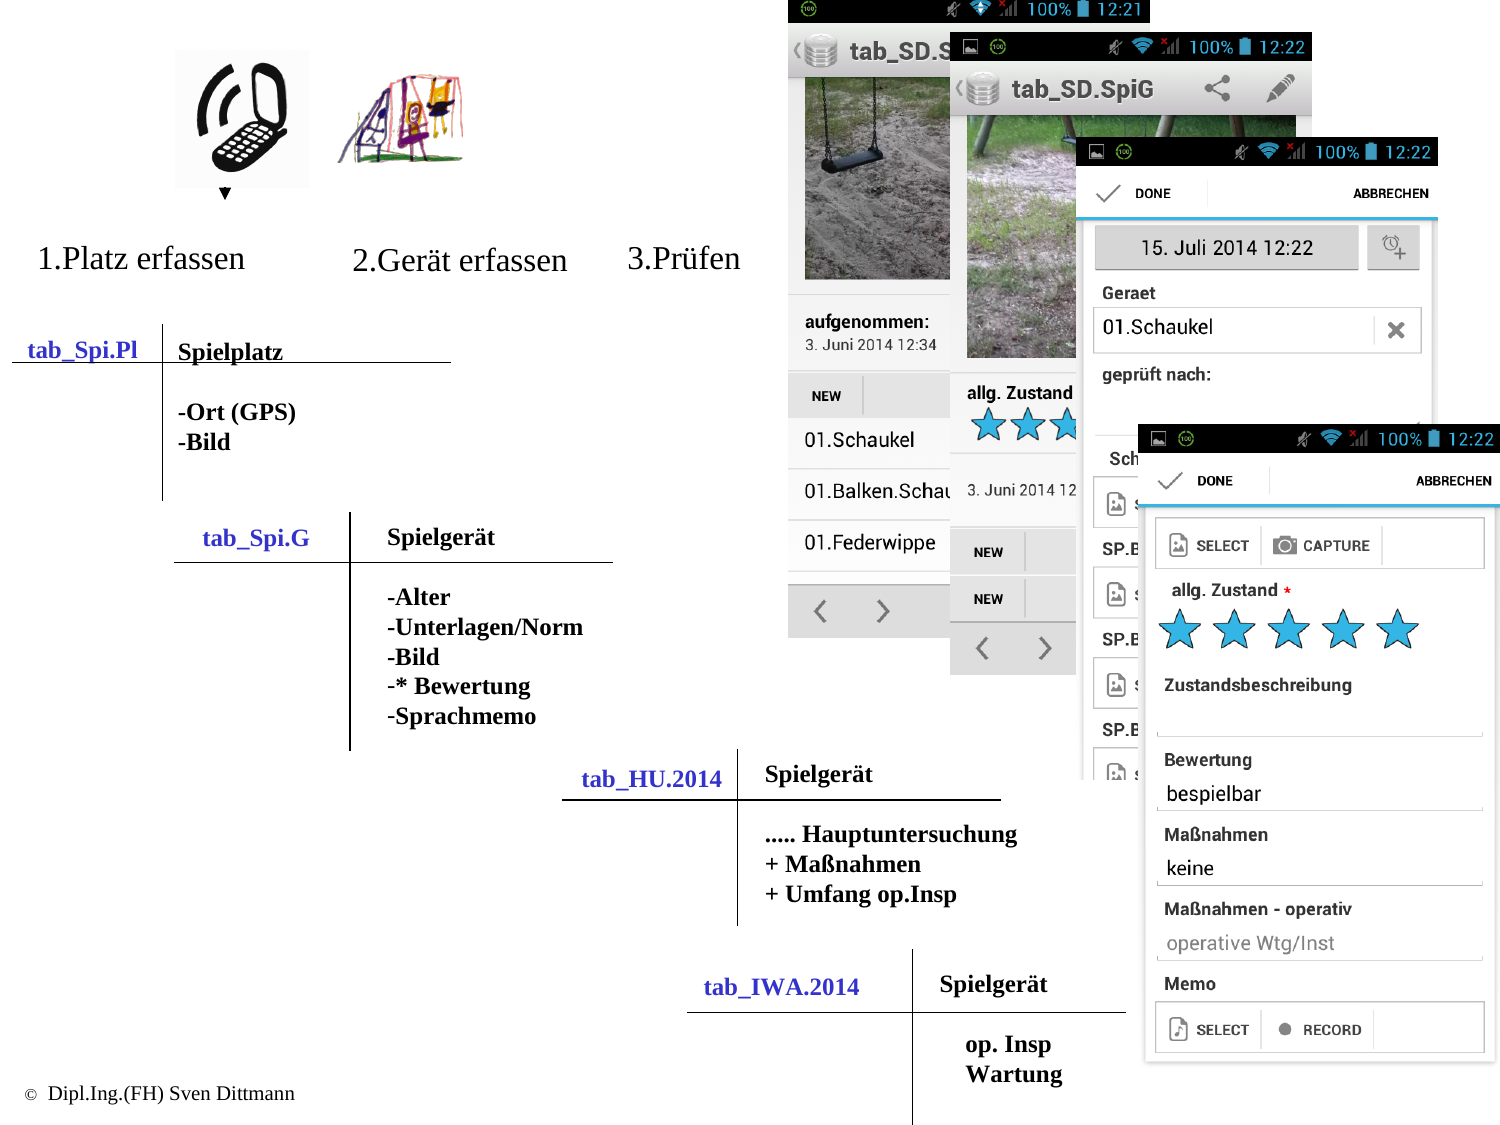

1.Platz erfassen
3.Prüfen
4.op.Arbeiten
2.Gerät erfassen
tab_Spi.Pl
Spielplatz
-Ort (GPS)
-Bild
Syncronisation über WWW
Spielgerät
-Alter
-Unterlagen/Norm
-Bild
* Bewertung
Sprachmemo
tab_Spi.G
Spielgerät
..... Hauptuntersuchung
+ Maßnahmen
+ Umfang op.Insp
tab_HU.2014
Spielgerät
 op. Insp
 Wartung
tab_IWA.2014
© Dipl.Ing.(FH) Sven Dittmann